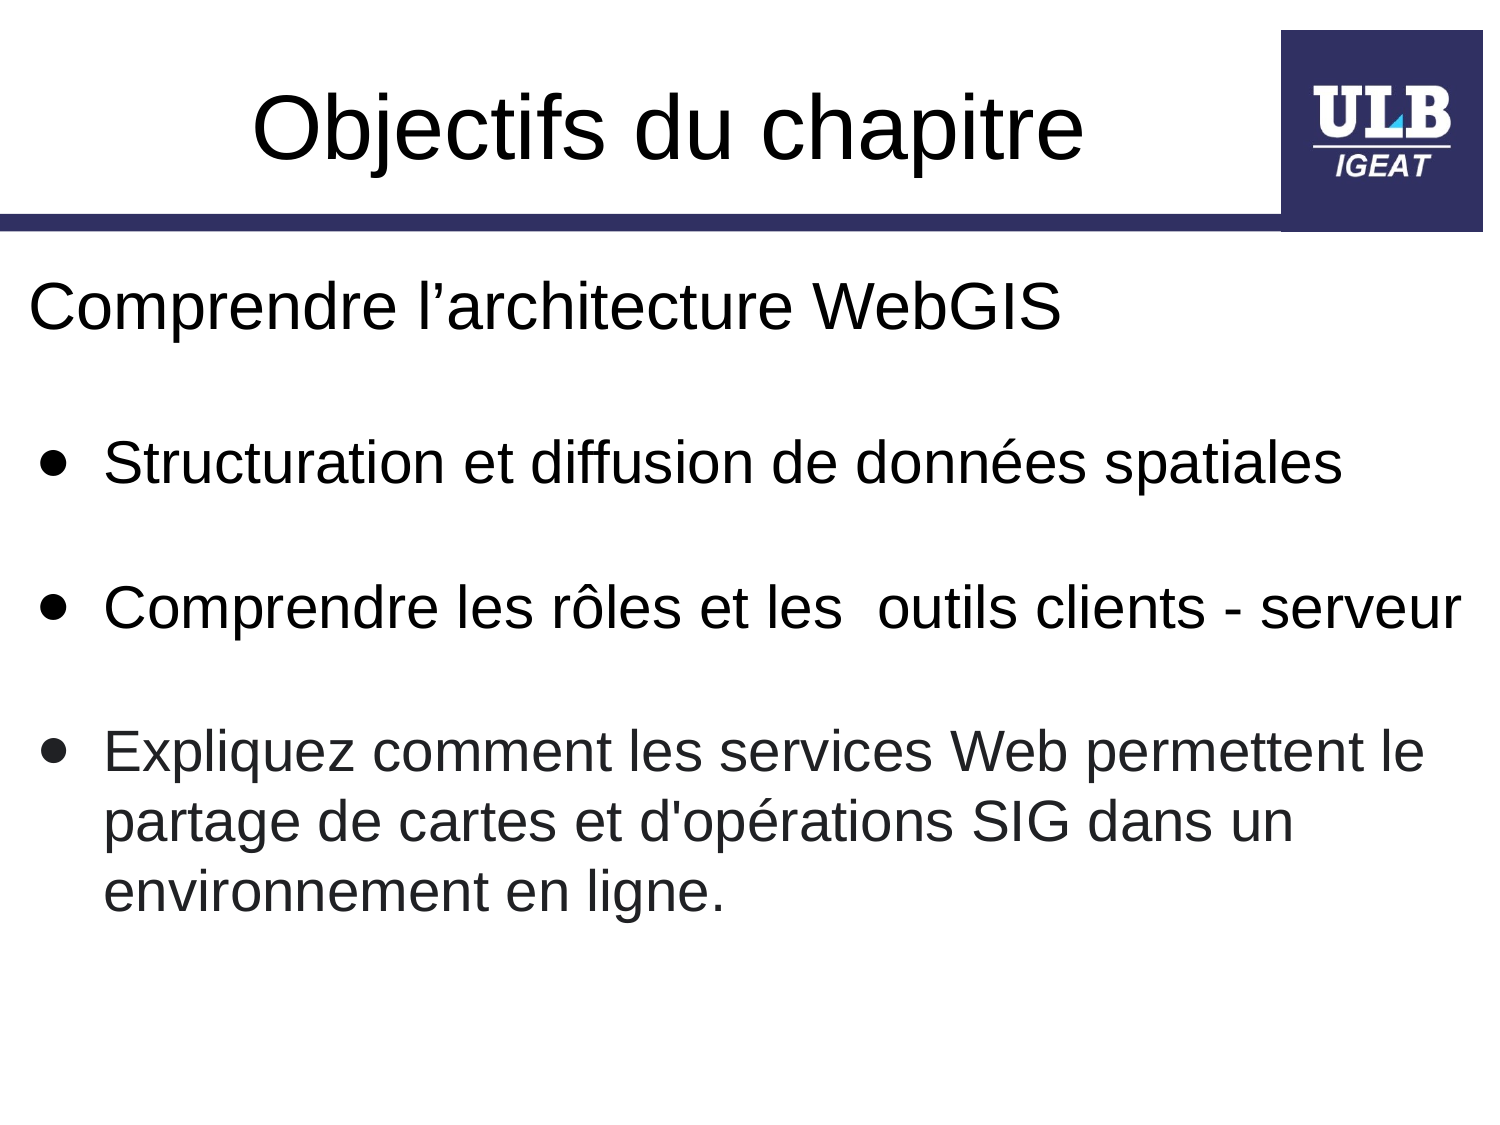

Objectifs du chapitre
Comprendre l’architecture WebGIS
Structuration et diffusion de données spatiales
Comprendre les rôles et les outils clients - serveur
Expliquez comment les services Web permettent le partage de cartes et d'opérations SIG dans un environnement en ligne.